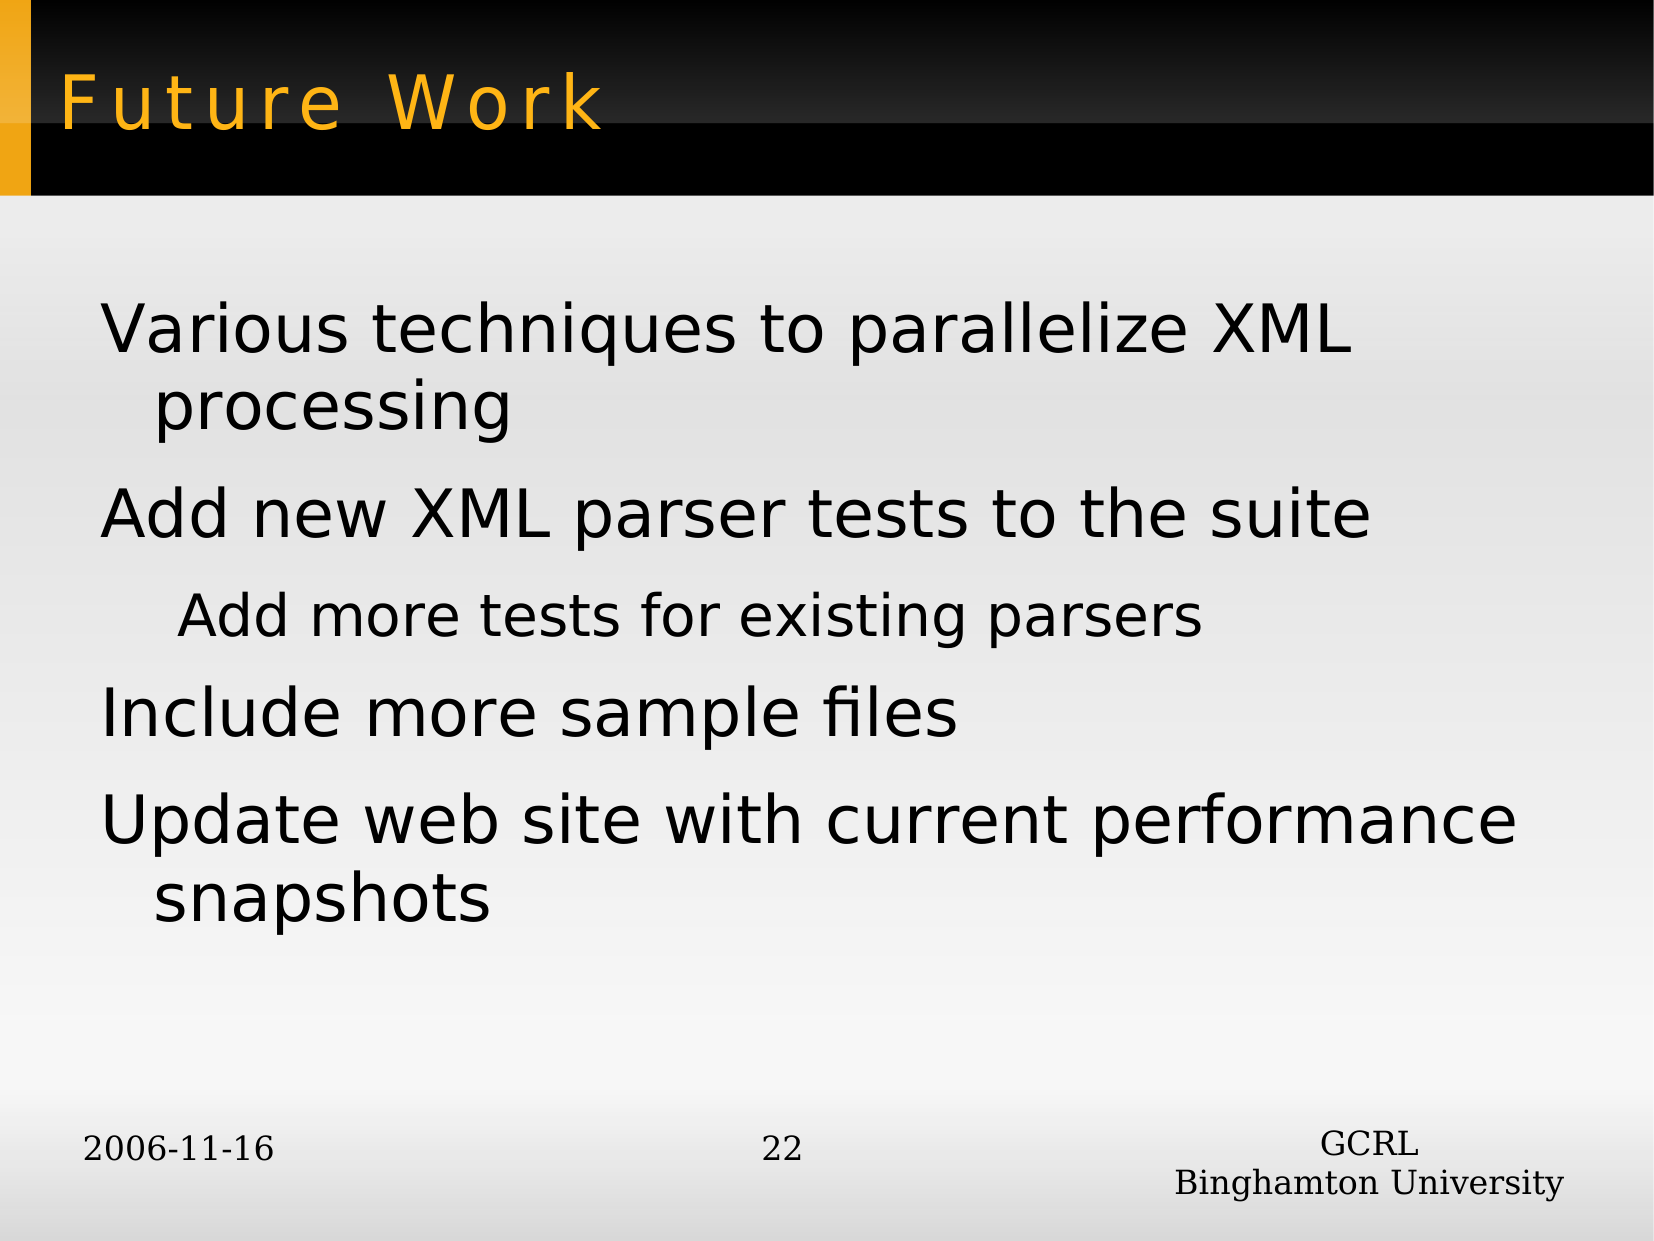

# Future Work
Various techniques to parallelize XML processing
Add new XML parser tests to the suite
Add more tests for existing parsers
Include more sample files
Update web site with current performance snapshots
22